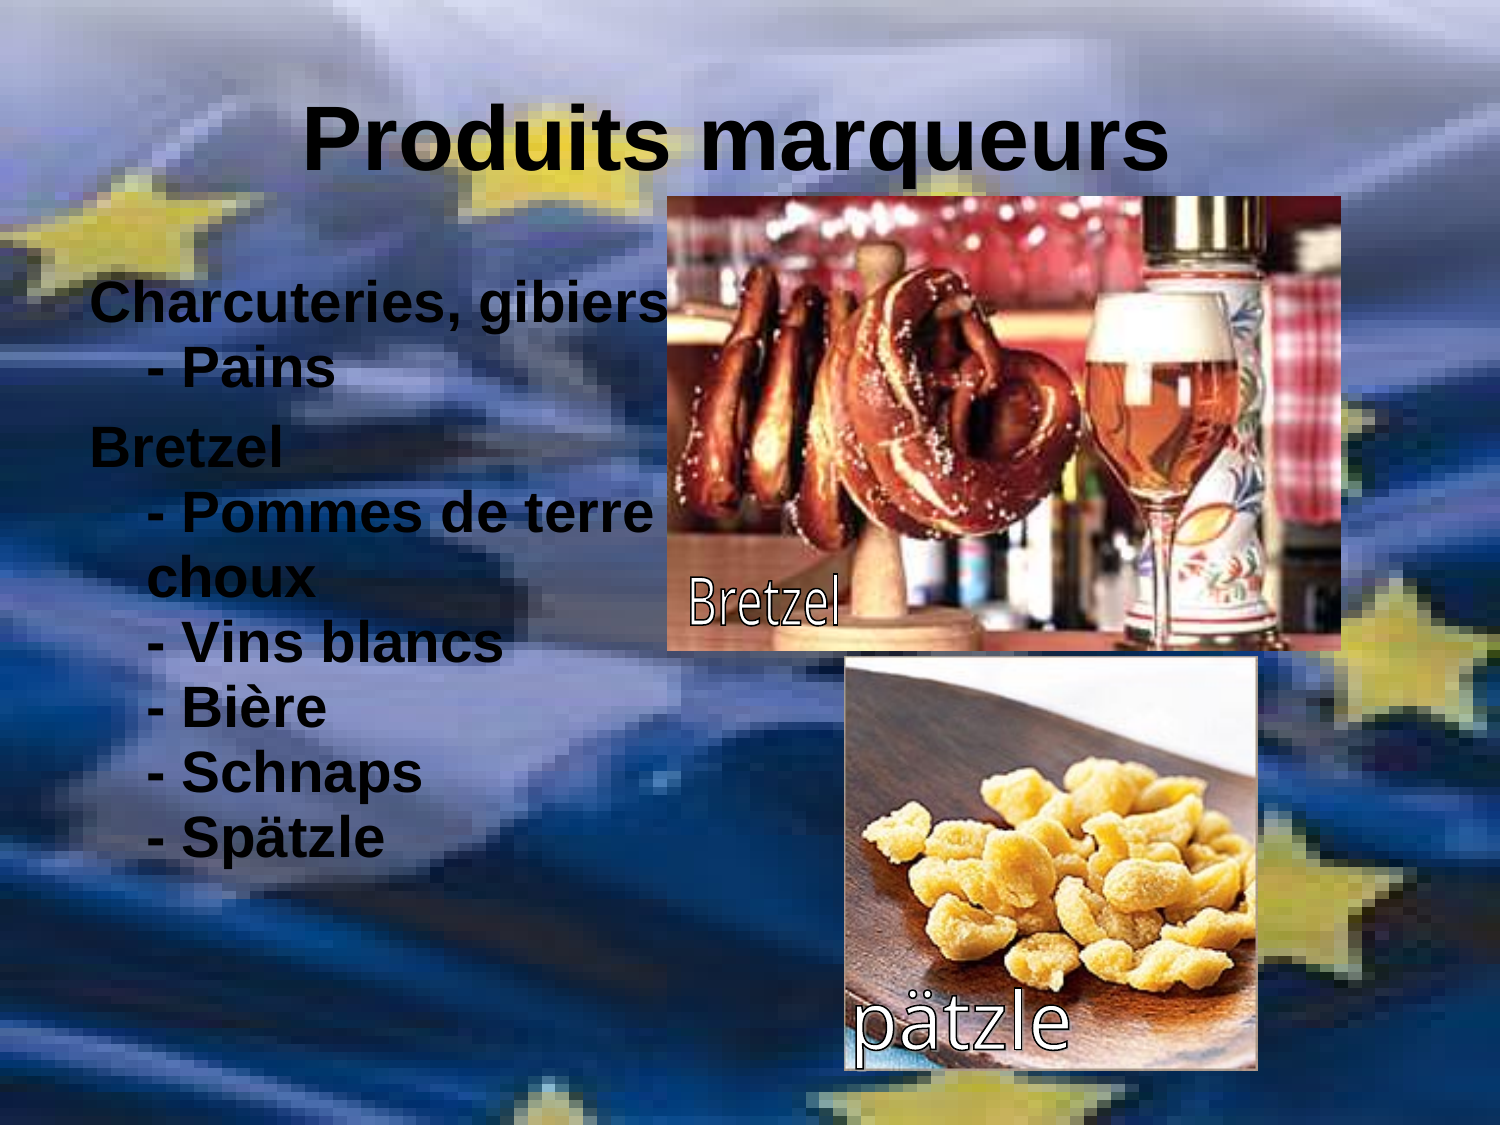

# Produits marqueurs
Charcuteries, gibiers
- Pains
Bretzel
- Pommes de terre choux
- Vins blancs
- Bière
- Schnaps
- Spätzle
Bretzel
pätzle